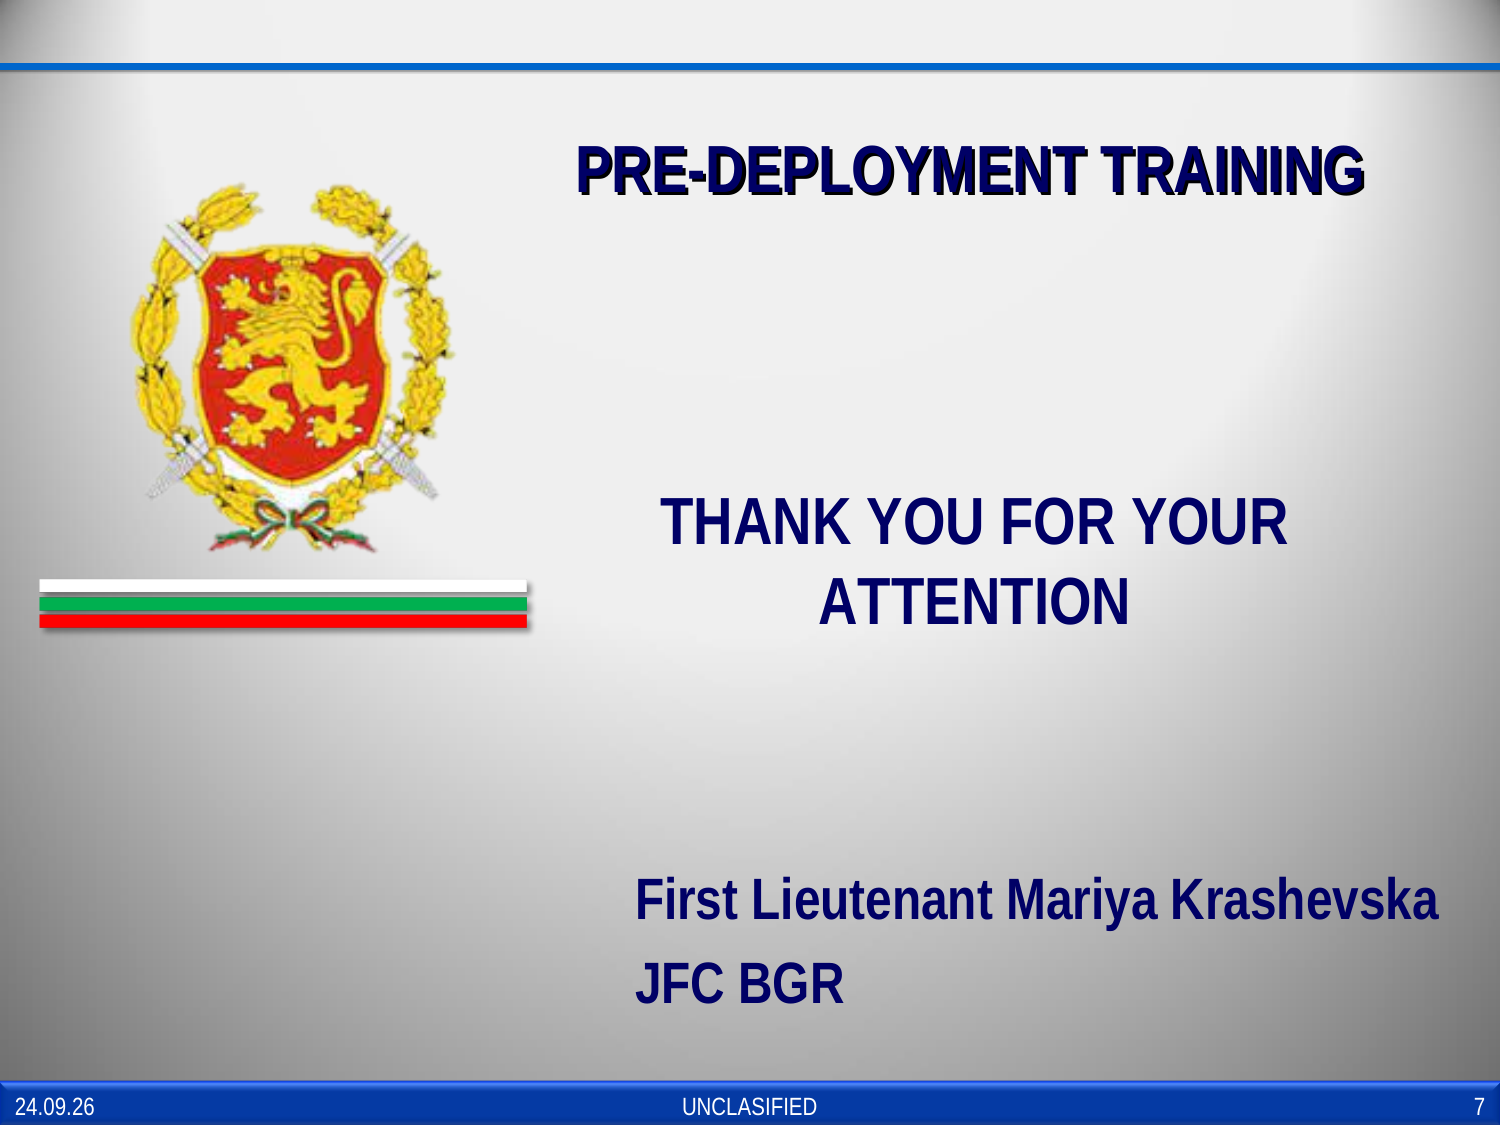

# PRE-DEPLOYMENT TRAINING
THANK YOU FOR YOUR ATTENTION
First Lieutenant Mariya Krashevska
JFC BGR
UNCLASIFIED